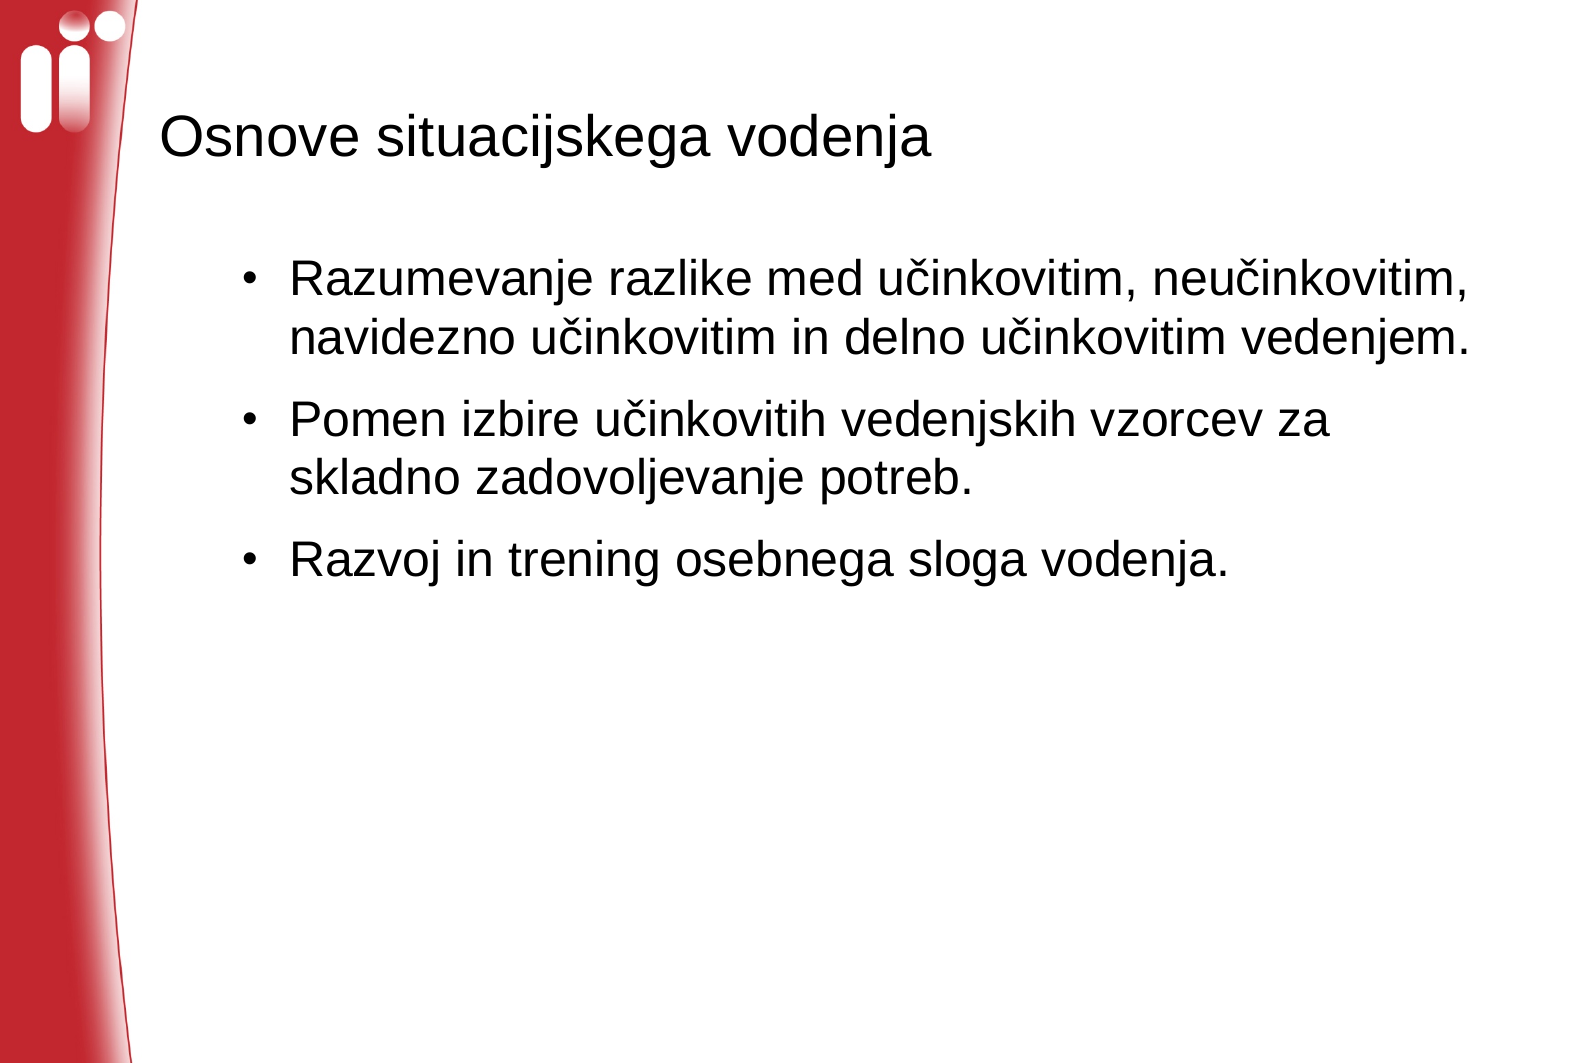

# Osnove situacijskega vodenja
Razumevanje razlike med učinkovitim, neučinkovitim, navidezno učinkovitim in delno učinkovitim vedenjem.
Pomen izbire učinkovitih vedenjskih vzorcev za skladno zadovoljevanje potreb.
Razvoj in trening osebnega sloga vodenja.